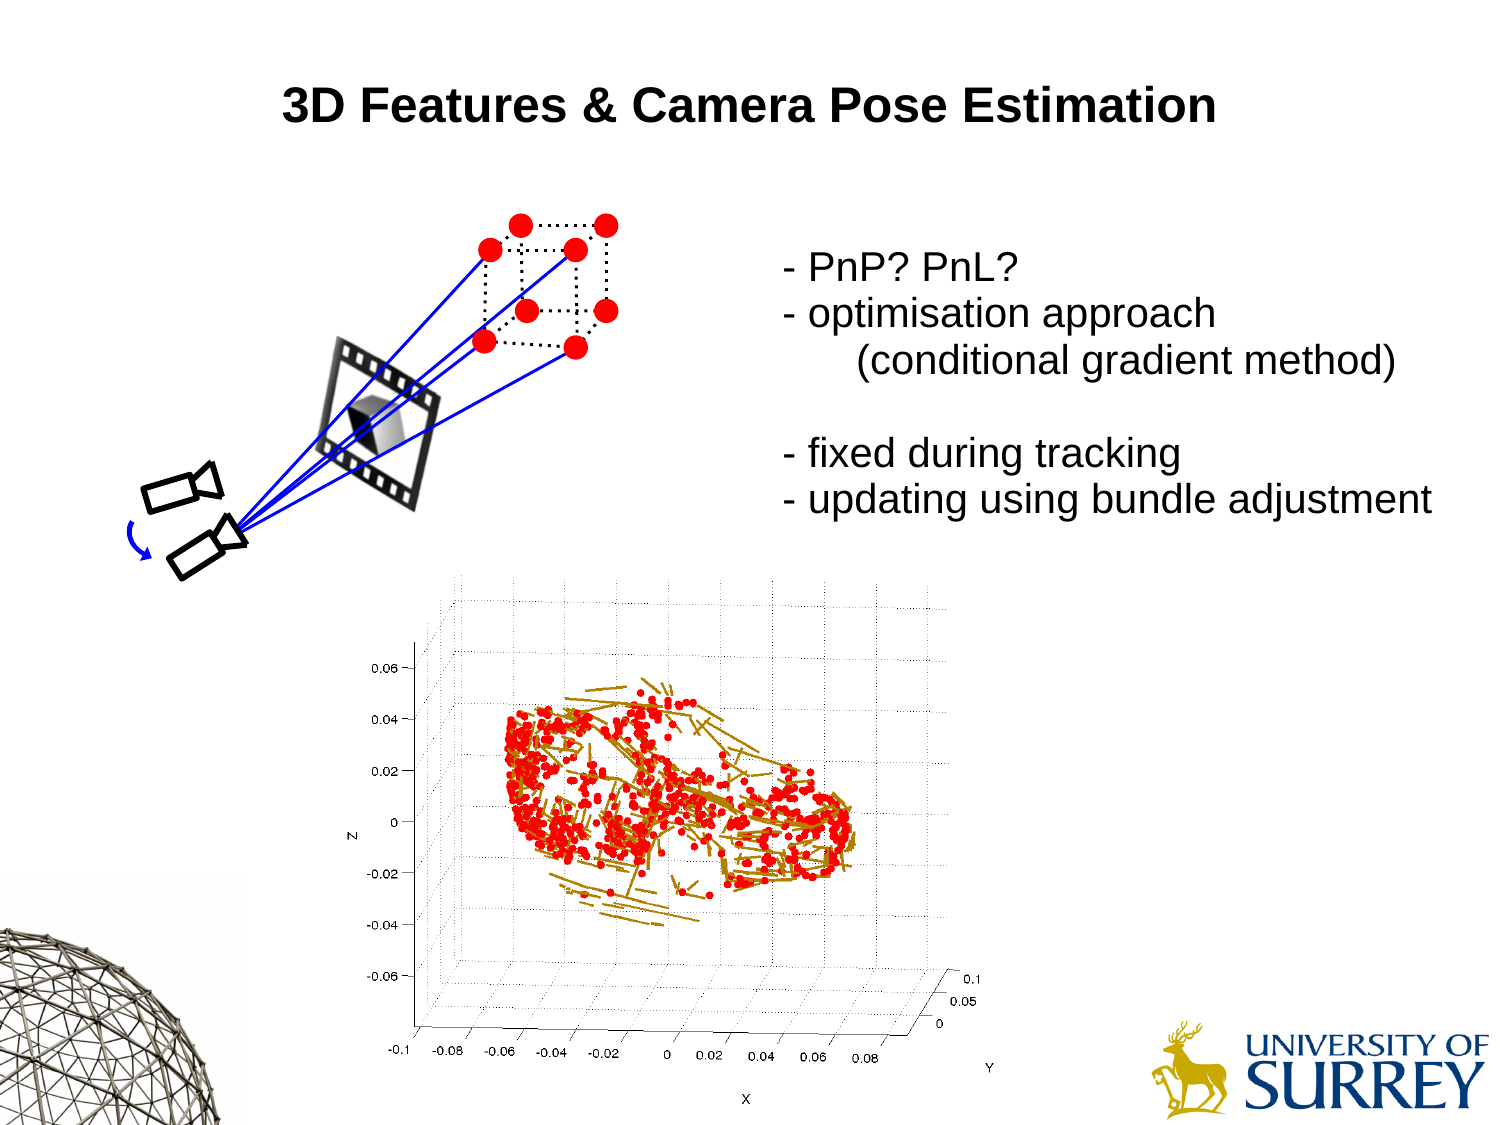

# 3D Features & Camera Pose Estimation
- PnP? PnL?
- optimisation approach
	(conditional gradient method)
- fixed during tracking
- updating using bundle adjustment